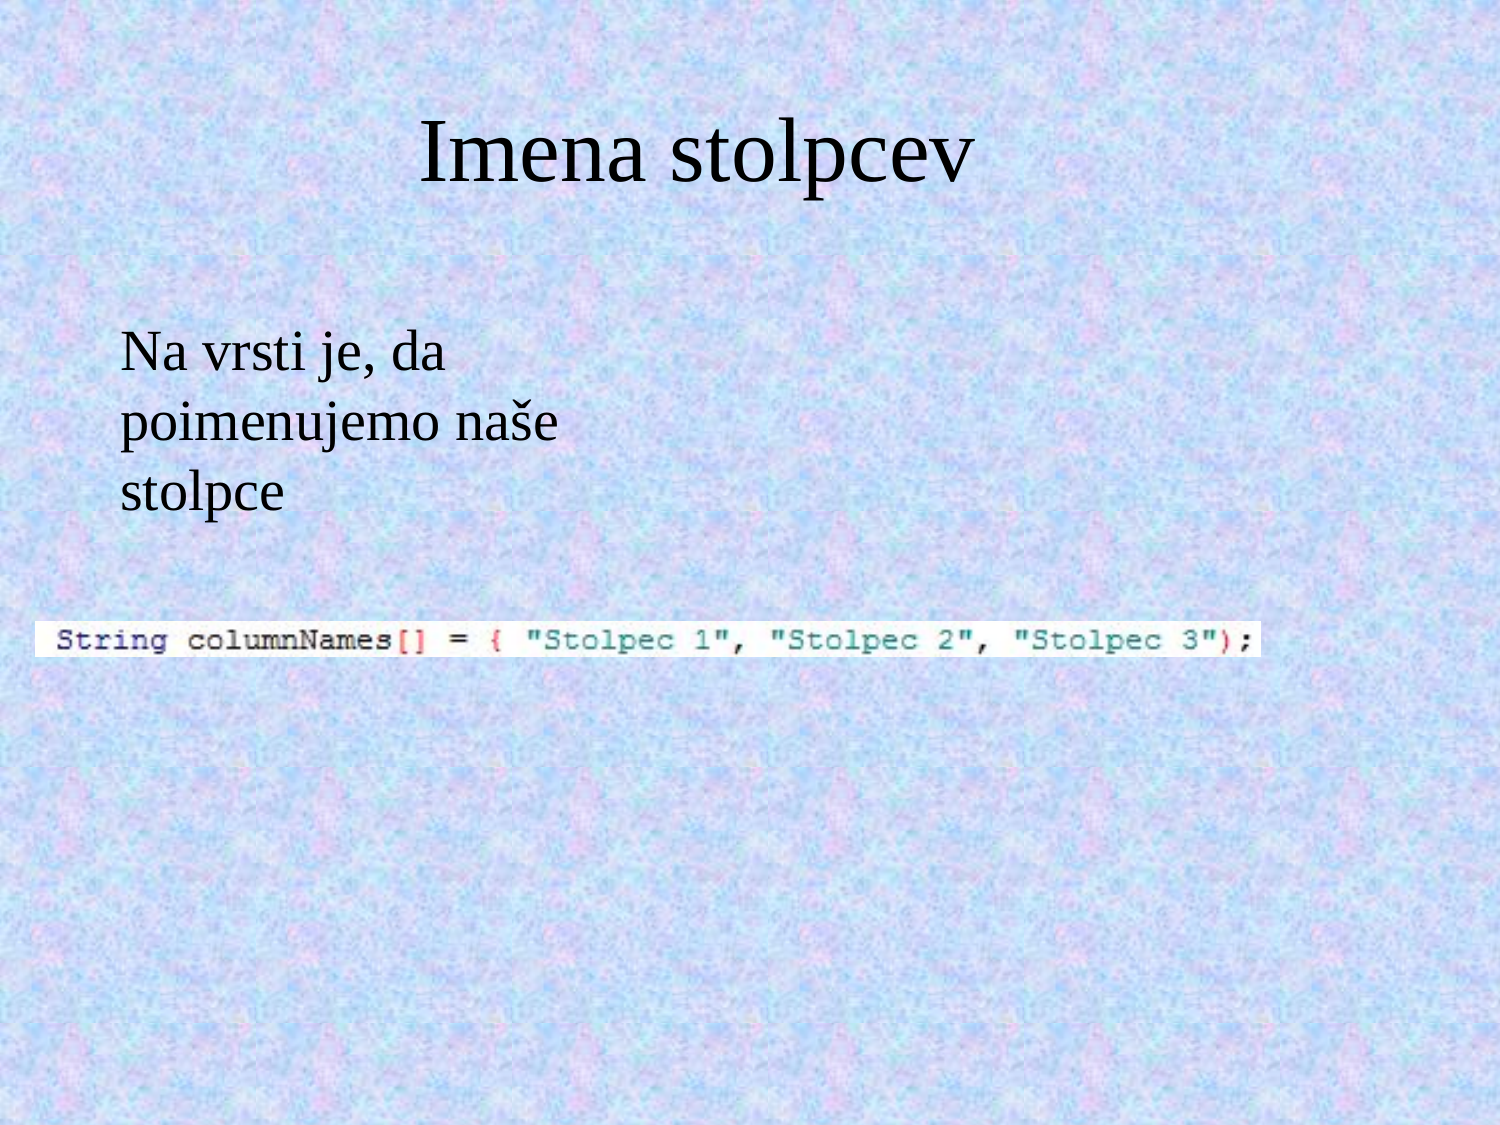

Imena stolpcev
Na vrsti je, da poimenujemo naše stolpce